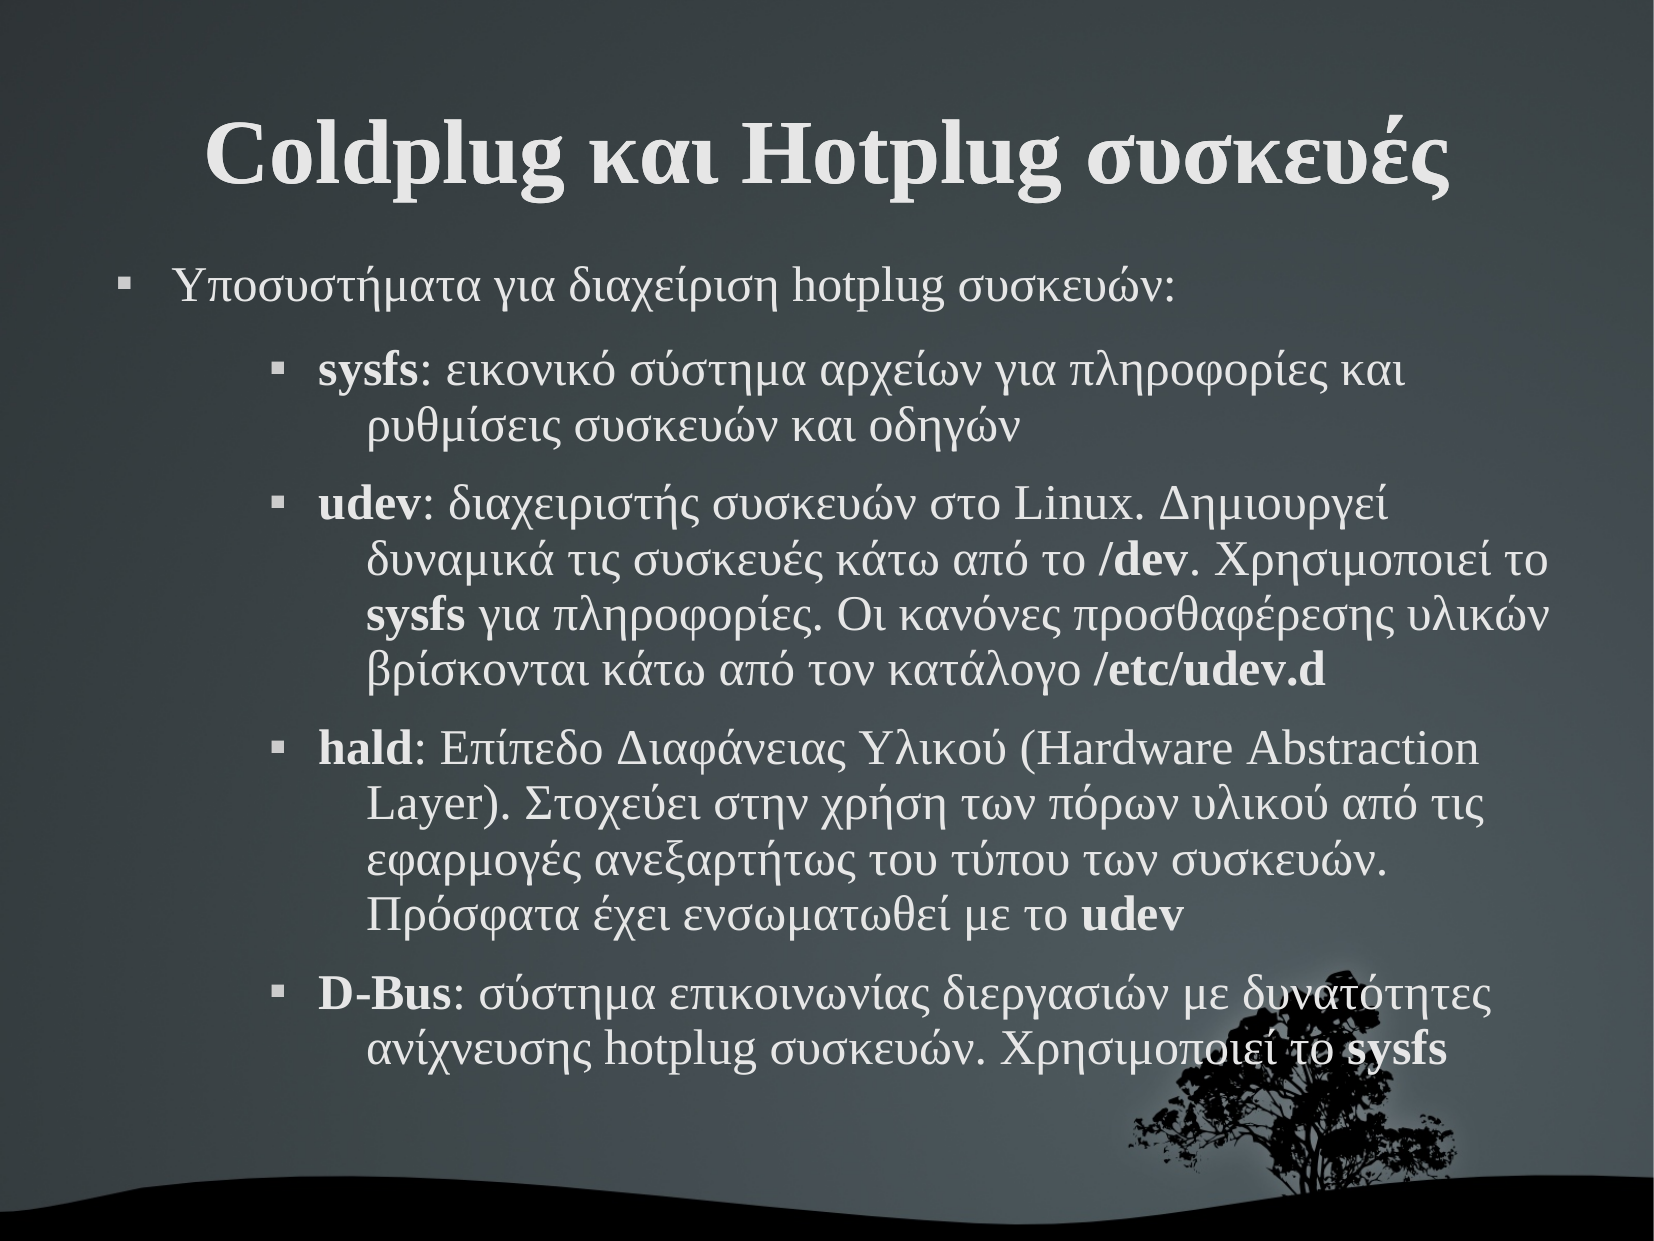

Coldplug και Hotplug συσκευές
Coldplug και Hotplug συσκευές
# Υποσυστήματα για διαχείριση hotplug συσκευών:
sysfs: εικονικό σύστημα αρχείων για πληροφορίες και ρυθμίσεις συσκευών και οδηγών
udev: διαχειριστής συσκευών στο Linux. Δημιουργεί δυναμικά τις συσκευές κάτω από το /dev. Χρησιμοποιεί το sysfs για πληροφορίες. Οι κανόνες προσθαφέρεσης υλικών βρίσκονται κάτω από τον κατάλογο /etc/udev.d
hald: Επίπεδο Διαφάνειας Υλικού (Hardware Abstraction Layer). Στοχεύει στην χρήση των πόρων υλικού από τις εφαρμογές ανεξαρτήτως του τύπου των συσκευών. Πρόσφατα έχει ενσωματωθεί με το udev
D-Bus: σύστημα επικοινωνίας διεργασιών με δυνατότητες ανίχνευσης hotplug συσκευών. Χρησιμοποιεί το sysfs